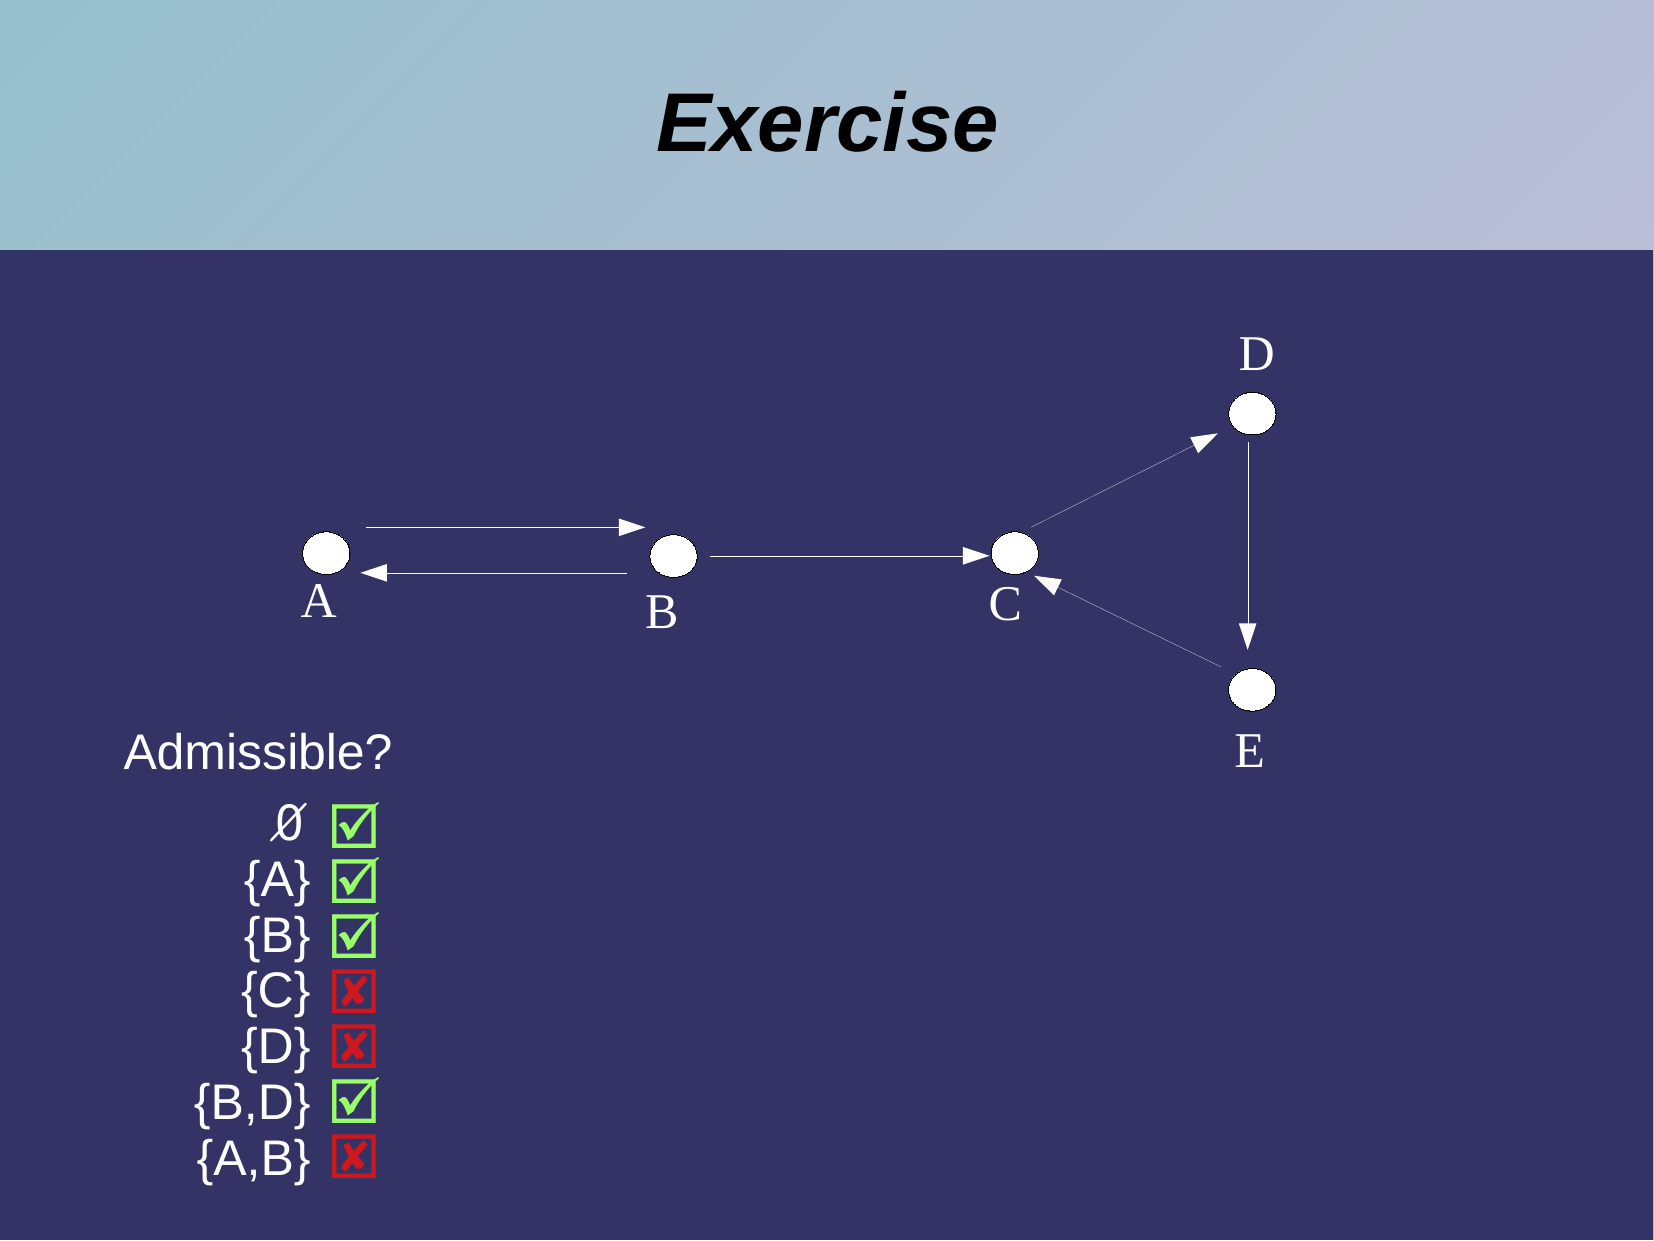

# Exercise
D
A
C
B
E
Admissible?
∅
{A}
{B}
{C}
{D}
{B,D}
{A,B}






